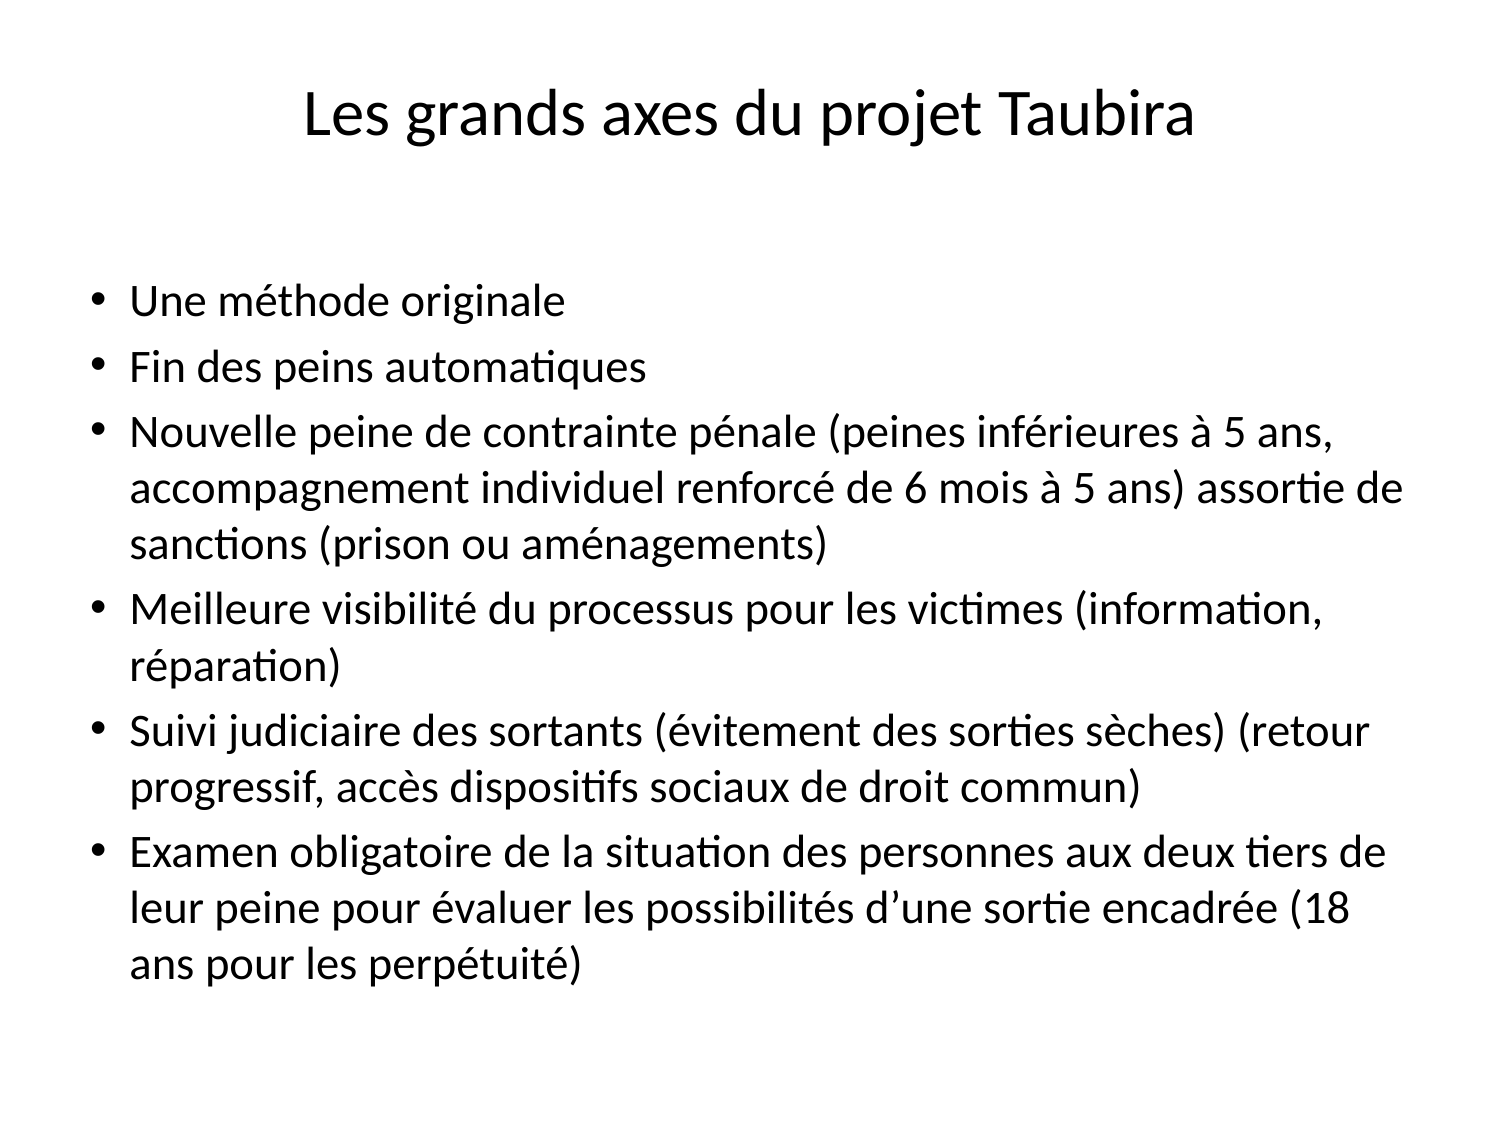

# Les grands axes du projet Taubira
Une méthode originale
Fin des peins automatiques
Nouvelle peine de contrainte pénale (peines inférieures à 5 ans, accompagnement individuel renforcé de 6 mois à 5 ans) assortie de sanctions (prison ou aménagements)
Meilleure visibilité du processus pour les victimes (information, réparation)
Suivi judiciaire des sortants (évitement des sorties sèches) (retour progressif, accès dispositifs sociaux de droit commun)
Examen obligatoire de la situation des personnes aux deux tiers de leur peine pour évaluer les possibilités d’une sortie encadrée (18 ans pour les perpétuité)